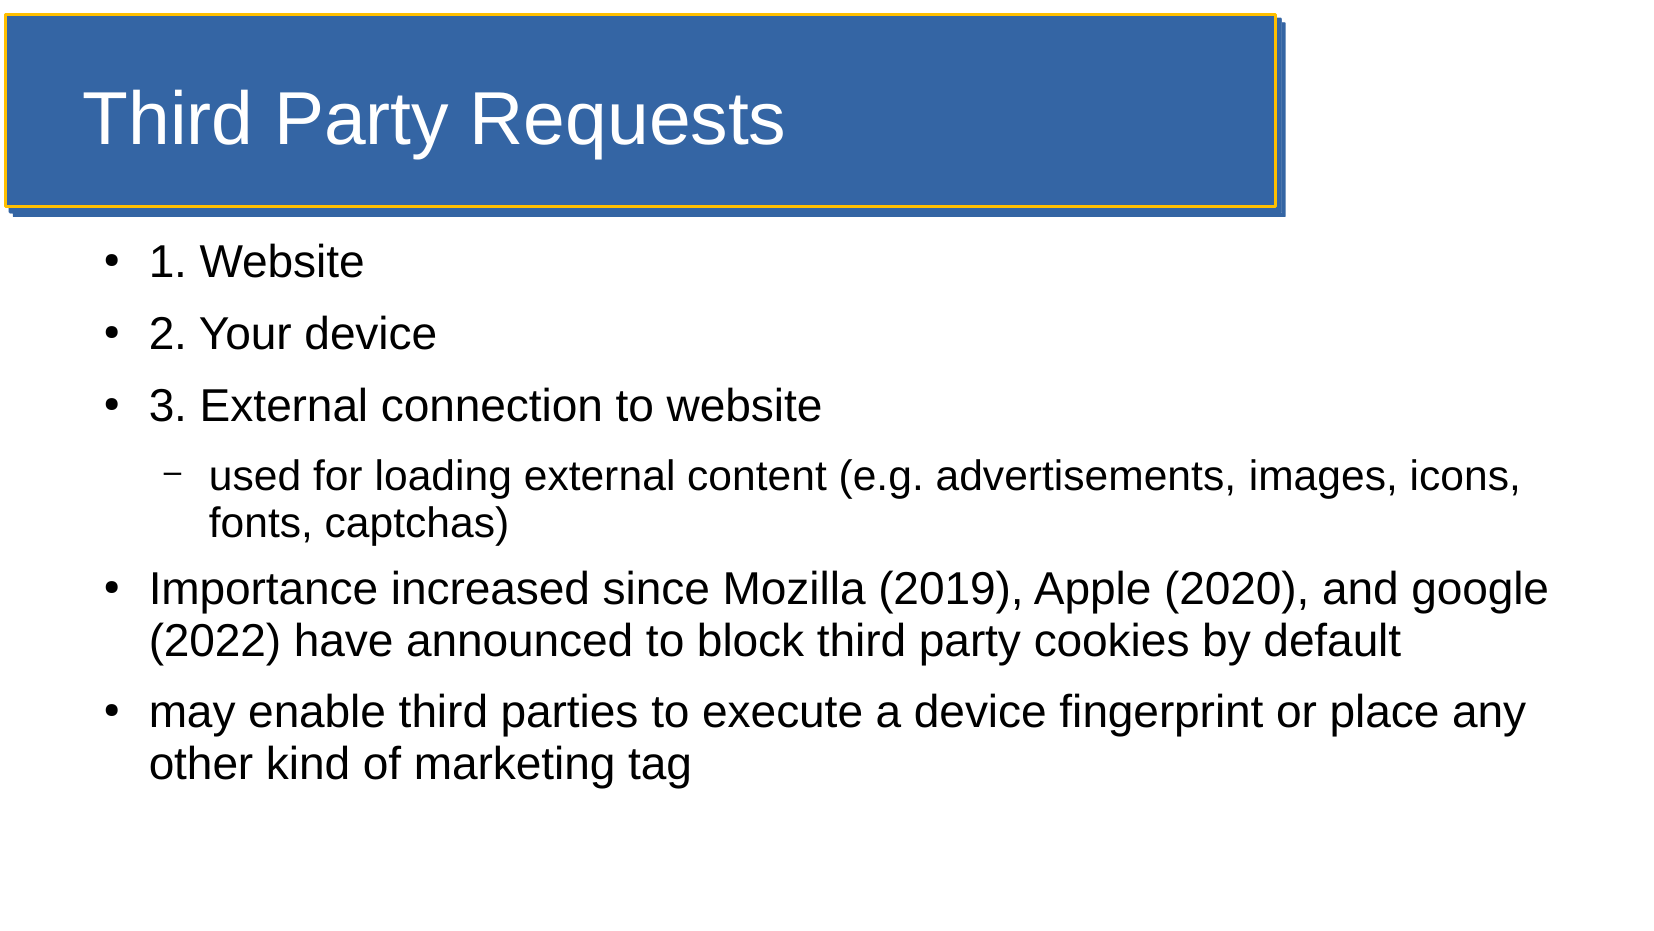

# Third Party Requests
1. Website
2. Your device
3. External connection to website
used for loading external content (e.g. advertisements, images, icons, fonts, captchas)
Importance increased since Mozilla (2019), Apple (2020), and google (2022) have announced to block third party cookies by default
may enable third parties to execute a device fingerprint or place any other kind of marketing tag